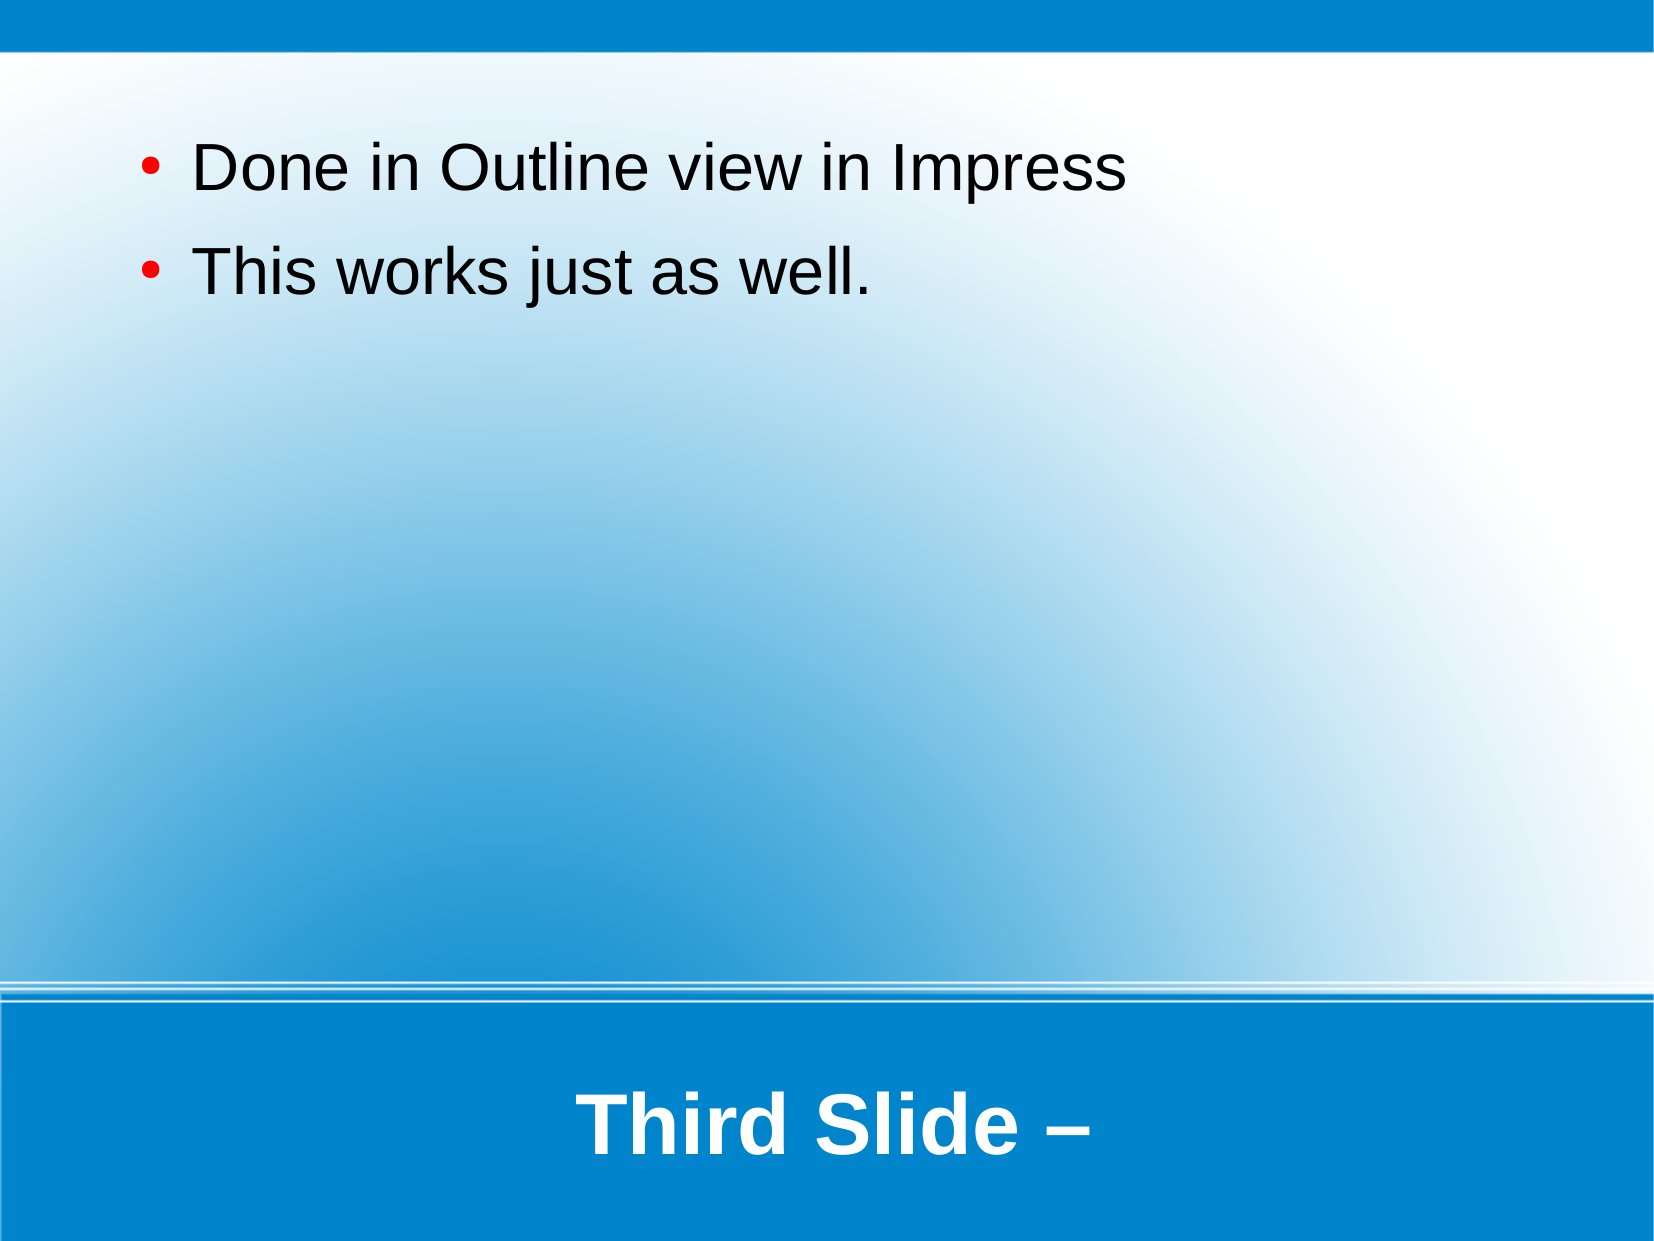

Done in Outline view in Impress
This works just as well.
# Third Slide –